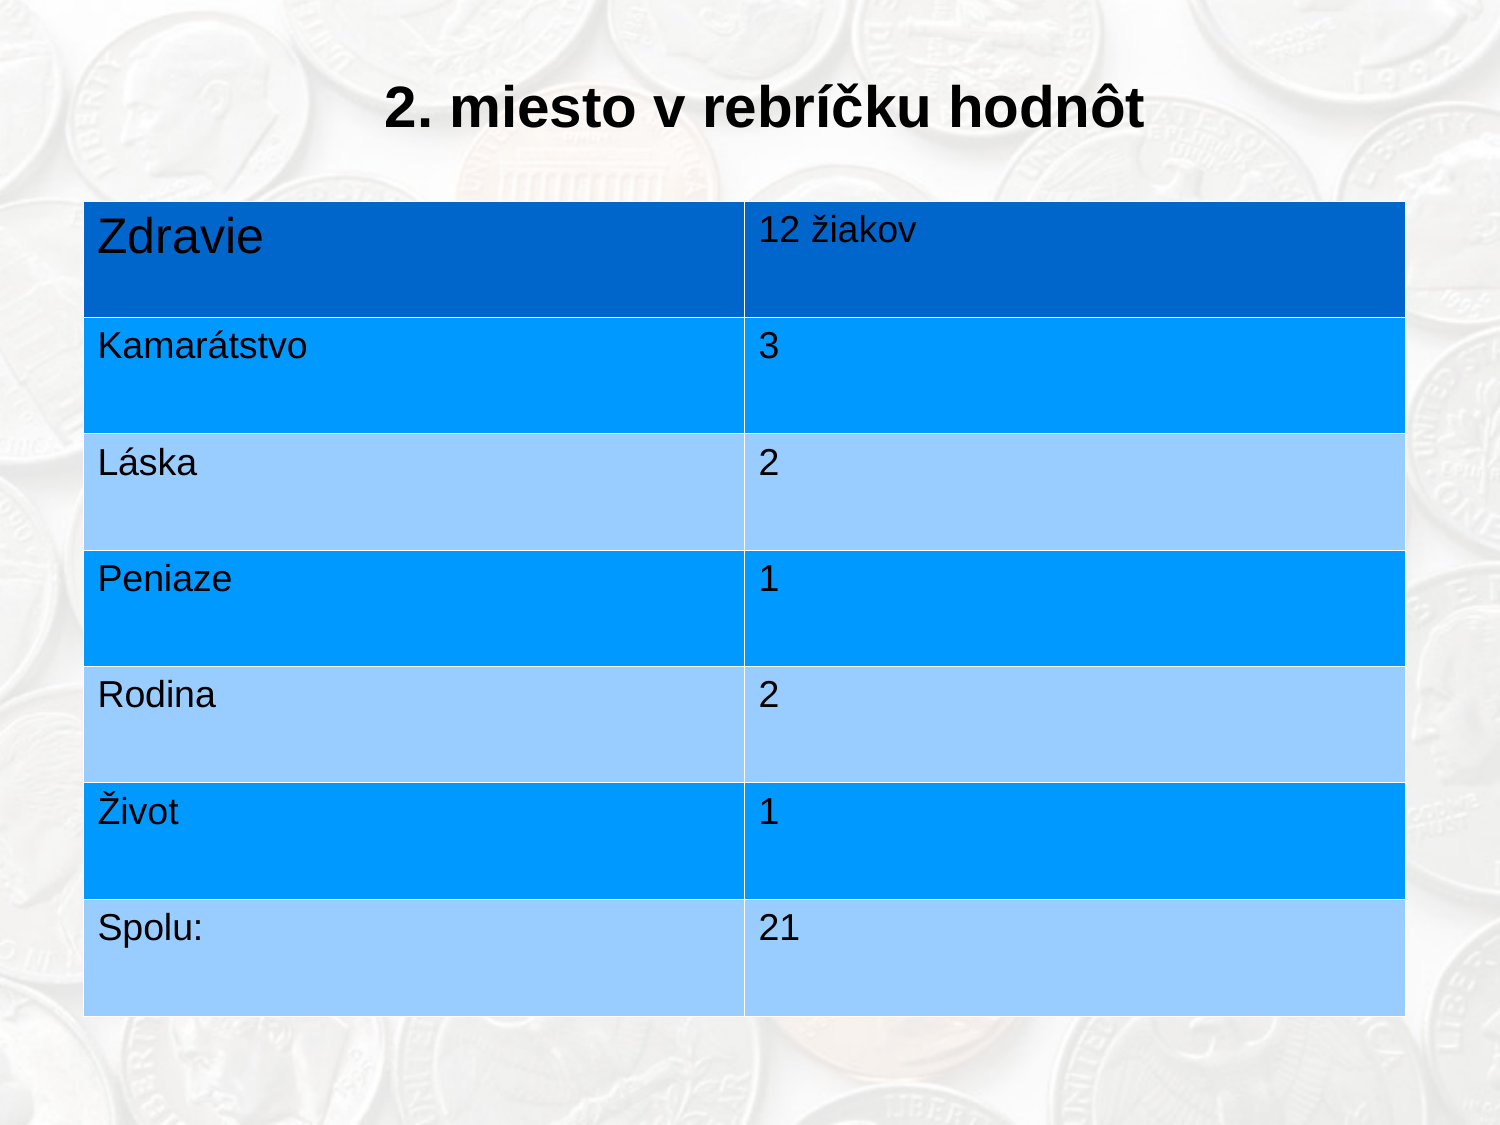

2. miesto v rebríčku hodnôt
#
| Zdravie | 12 žiakov |
| --- | --- |
| Kamarátstvo | 3 |
| Láska | 2 |
| Peniaze | 1 |
| Rodina | 2 |
| Život | 1 |
| Spolu: | 21 |